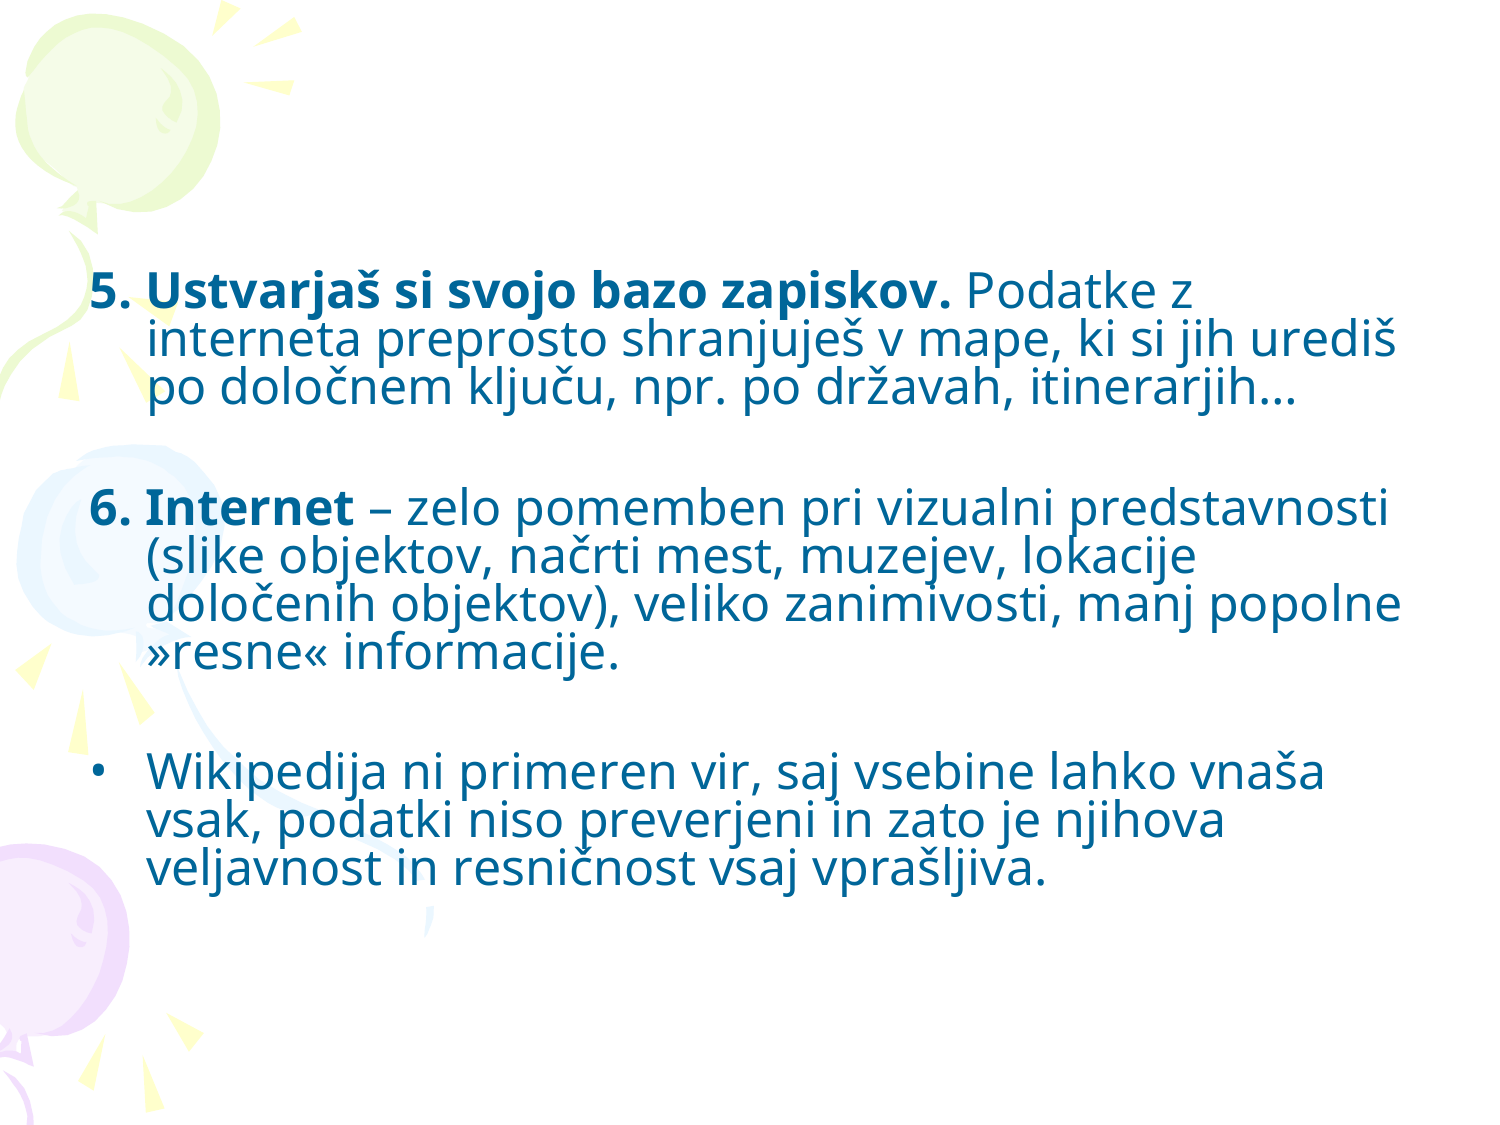

#
5. Ustvarjaš si svojo bazo zapiskov. Podatke z interneta preprosto shranjuješ v mape, ki si jih urediš po določnem ključu, npr. po državah, itinerarjih…
6. Internet – zelo pomemben pri vizualni predstavnosti (slike objektov, načrti mest, muzejev, lokacije določenih objektov), veliko zanimivosti, manj popolne »resne« informacije.
Wikipedija ni primeren vir, saj vsebine lahko vnaša vsak, podatki niso preverjeni in zato je njihova veljavnost in resničnost vsaj vprašljiva.